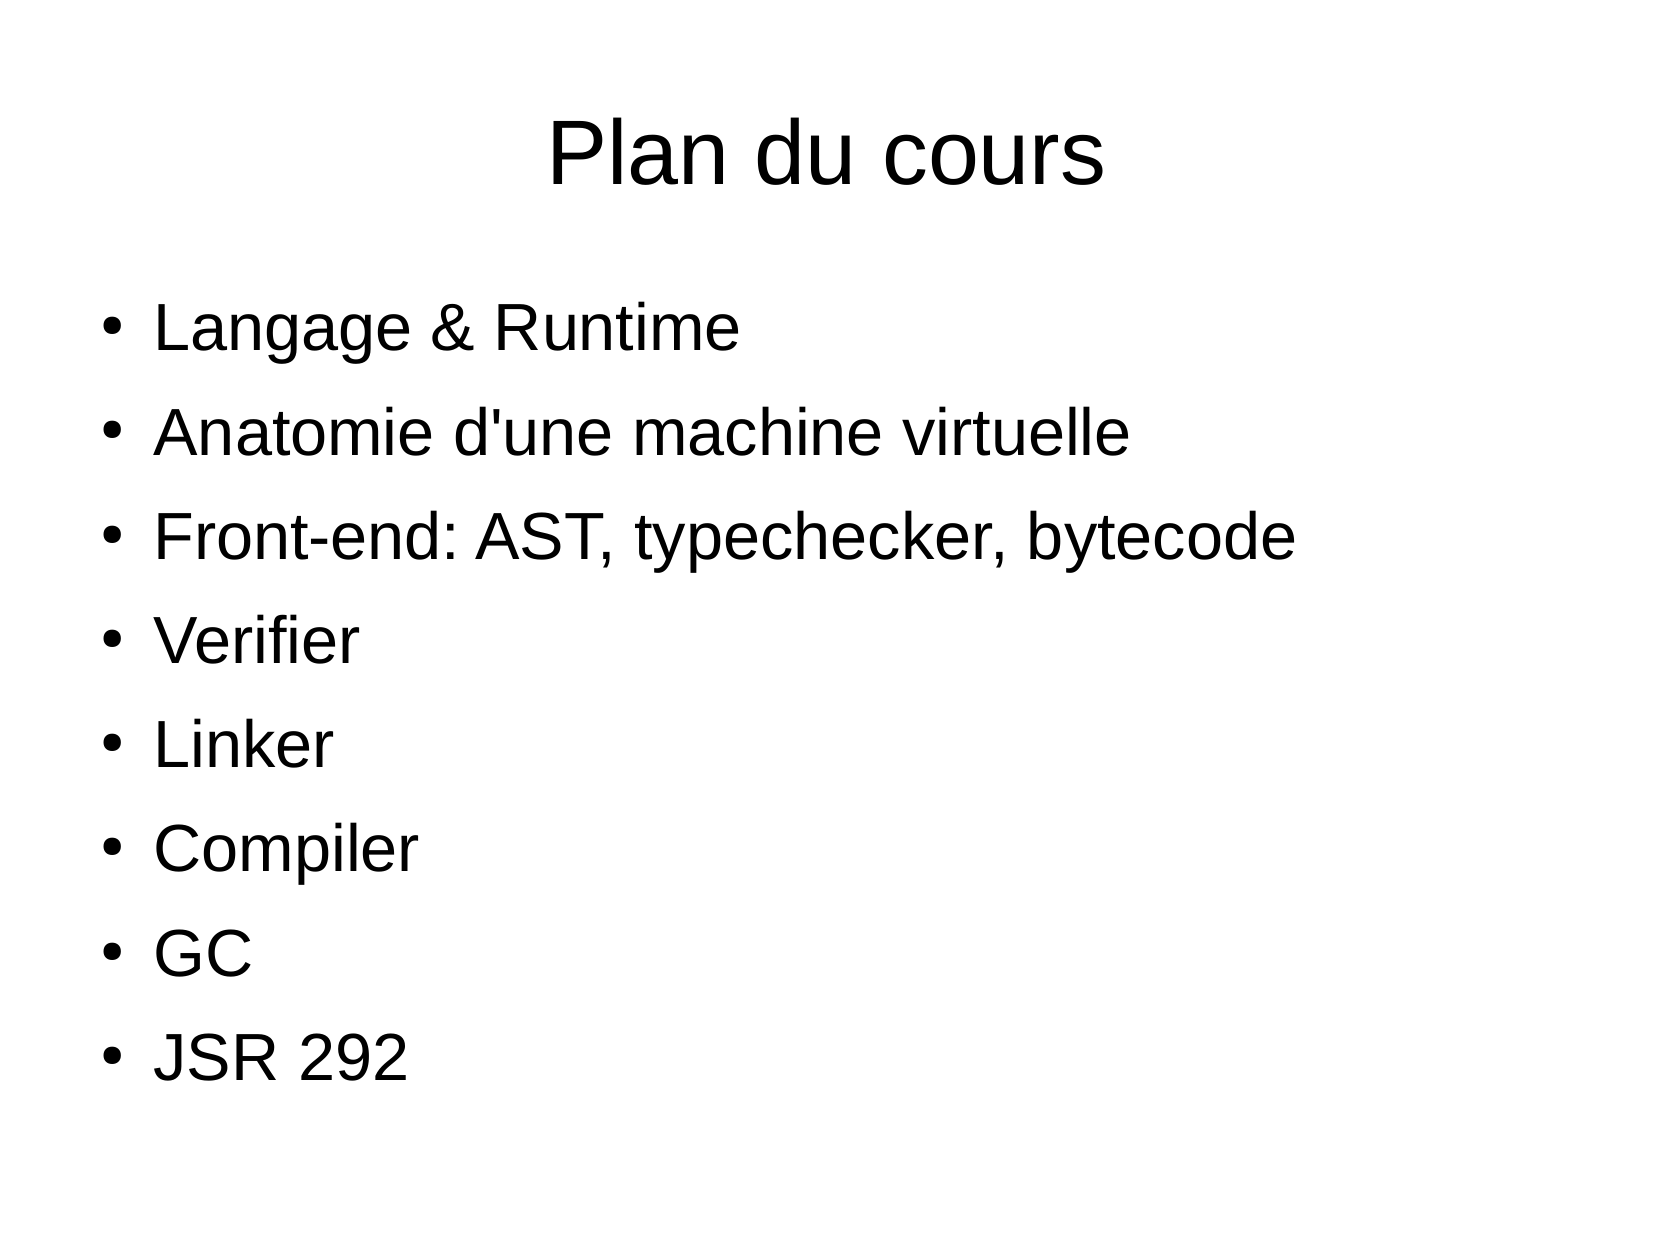

# Plan du cours
Langage & Runtime
Anatomie d'une machine virtuelle
Front-end: AST, typechecker, bytecode
Verifier
Linker
Compiler
GC
JSR 292